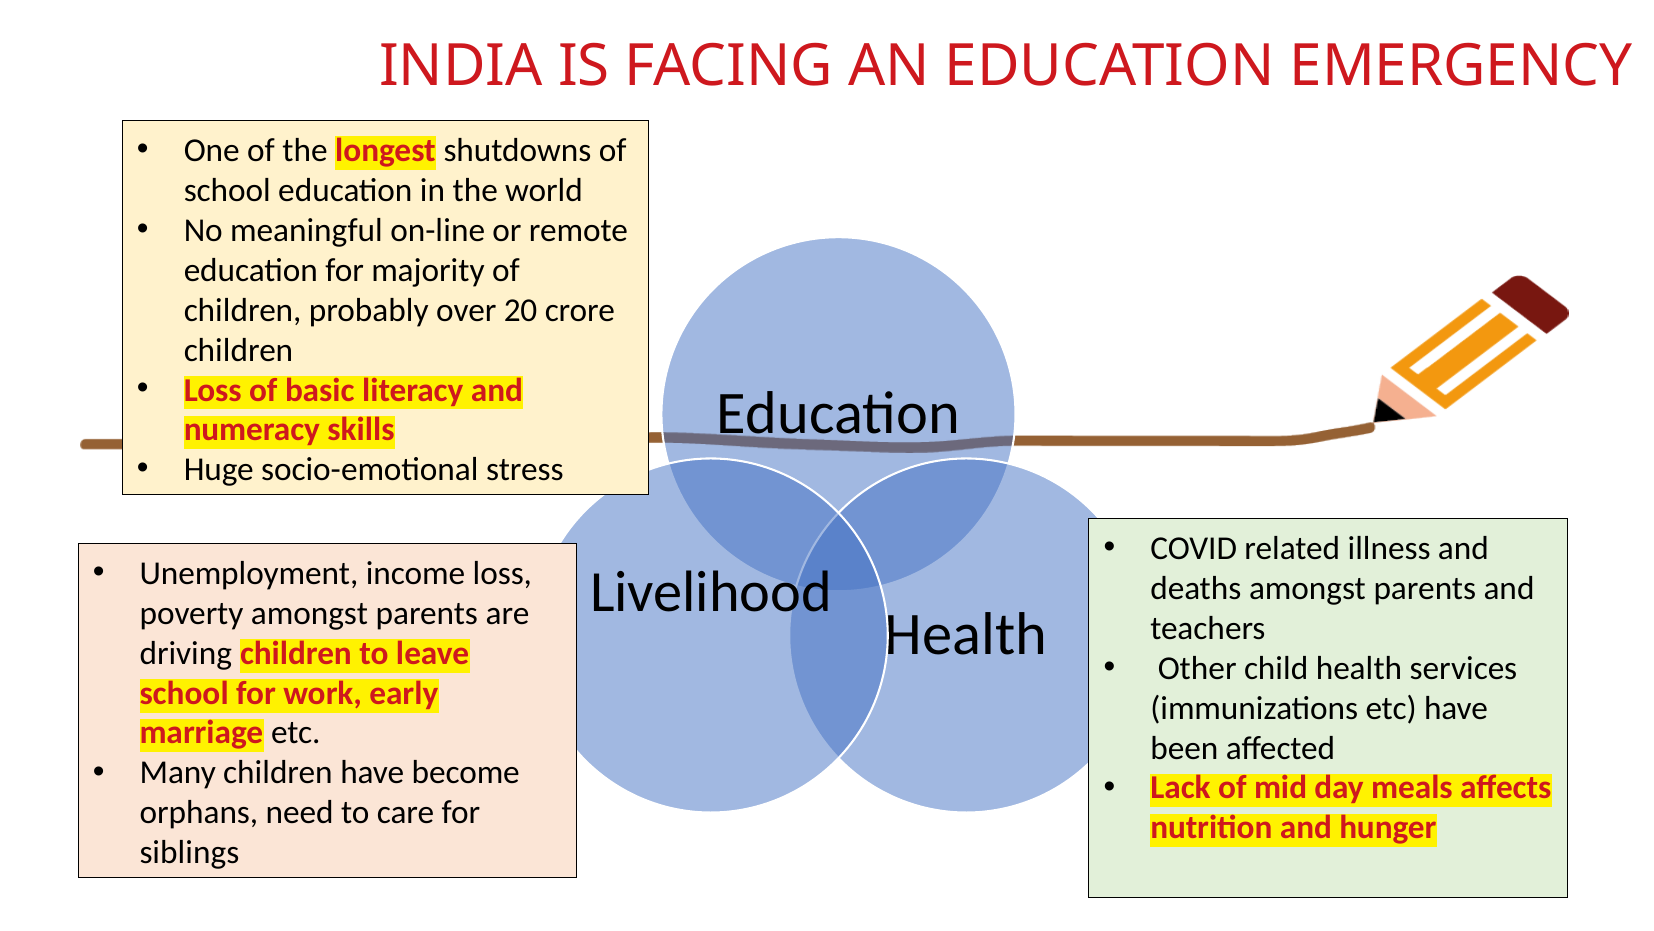

# INDIA IS FACING AN EDUCATION EMERGENCY
One of the longest shutdowns of school education in the world
No meaningful on-line or remote education for majority of children, probably over 20 crore children
Loss of basic literacy and numeracy skills
Huge socio-emotional stress
Education
Livelihood
Health
COVID related illness and deaths amongst parents and teachers
 Other child health services (immunizations etc) have been affected
Lack of mid day meals affects nutrition and hunger
Unemployment, income loss, poverty amongst parents are driving children to leave school for work, early marriage etc.
Many children have become orphans, need to care for siblings